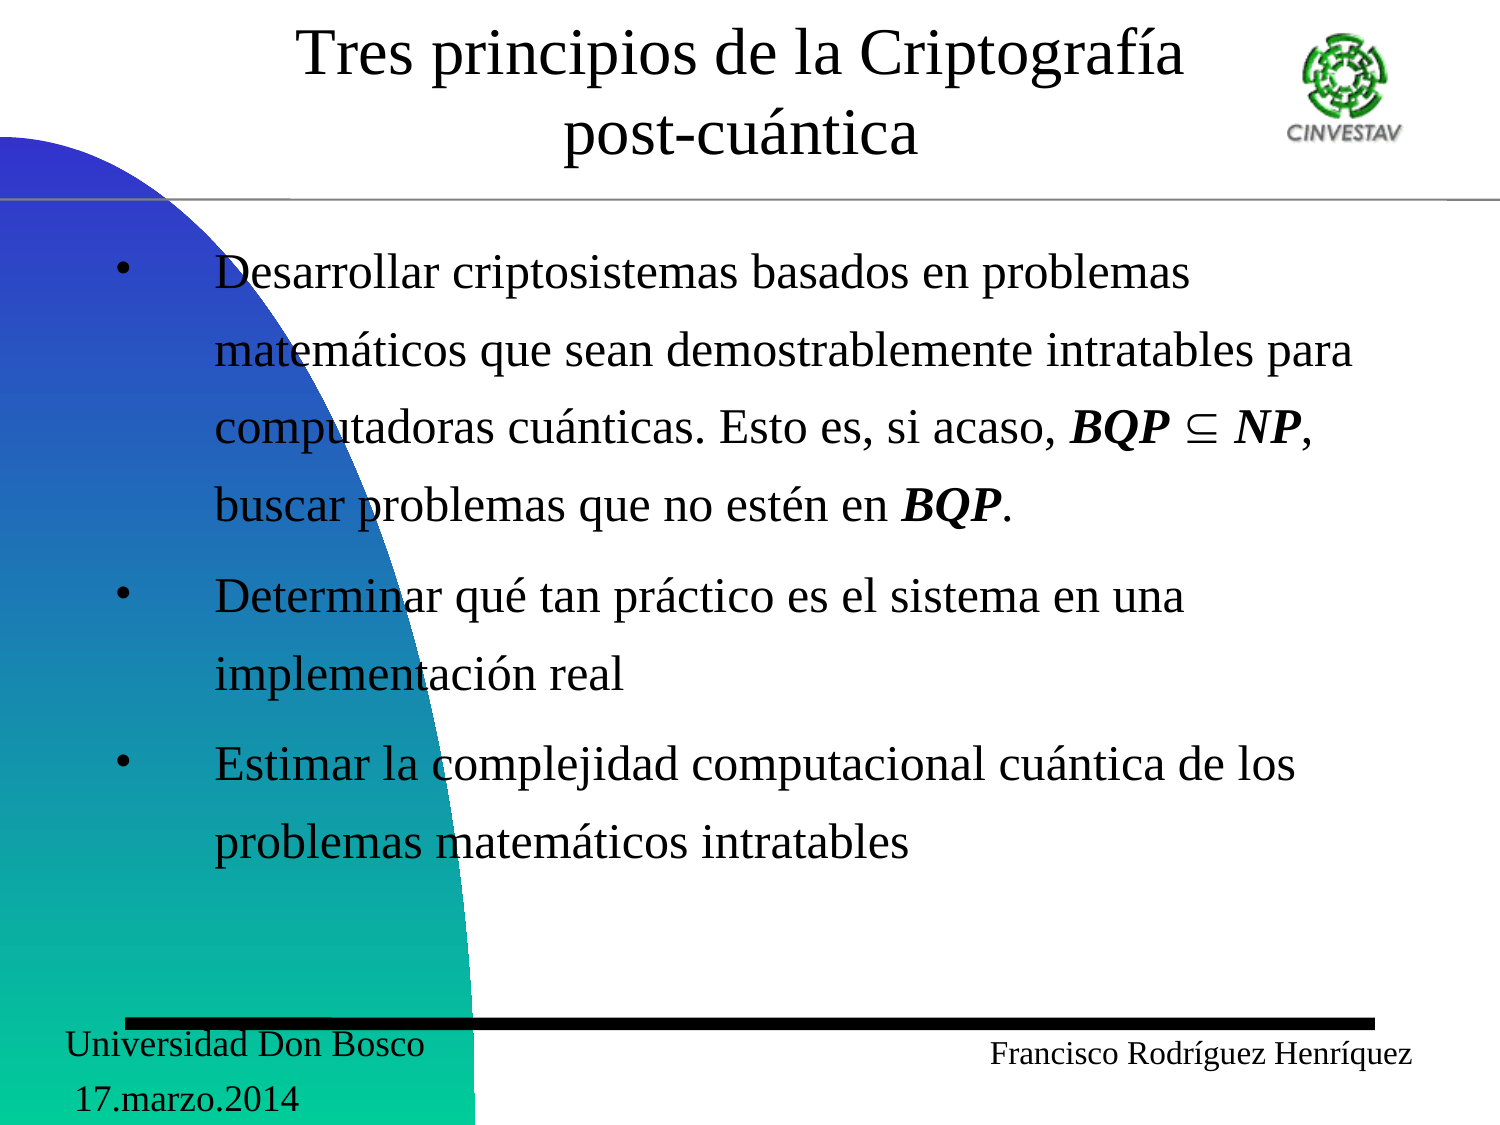

Tres principios de la Criptografía
post-cuántica
Desarrollar criptosistemas basados en problemas matemáticos que sean demostrablemente intratables para computadoras cuánticas. Esto es, si acaso, BQP  NP, buscar problemas que no estén en BQP.
Determinar qué tan práctico es el sistema en una implementación real
Estimar la complejidad computacional cuántica de los problemas matemáticos intratables